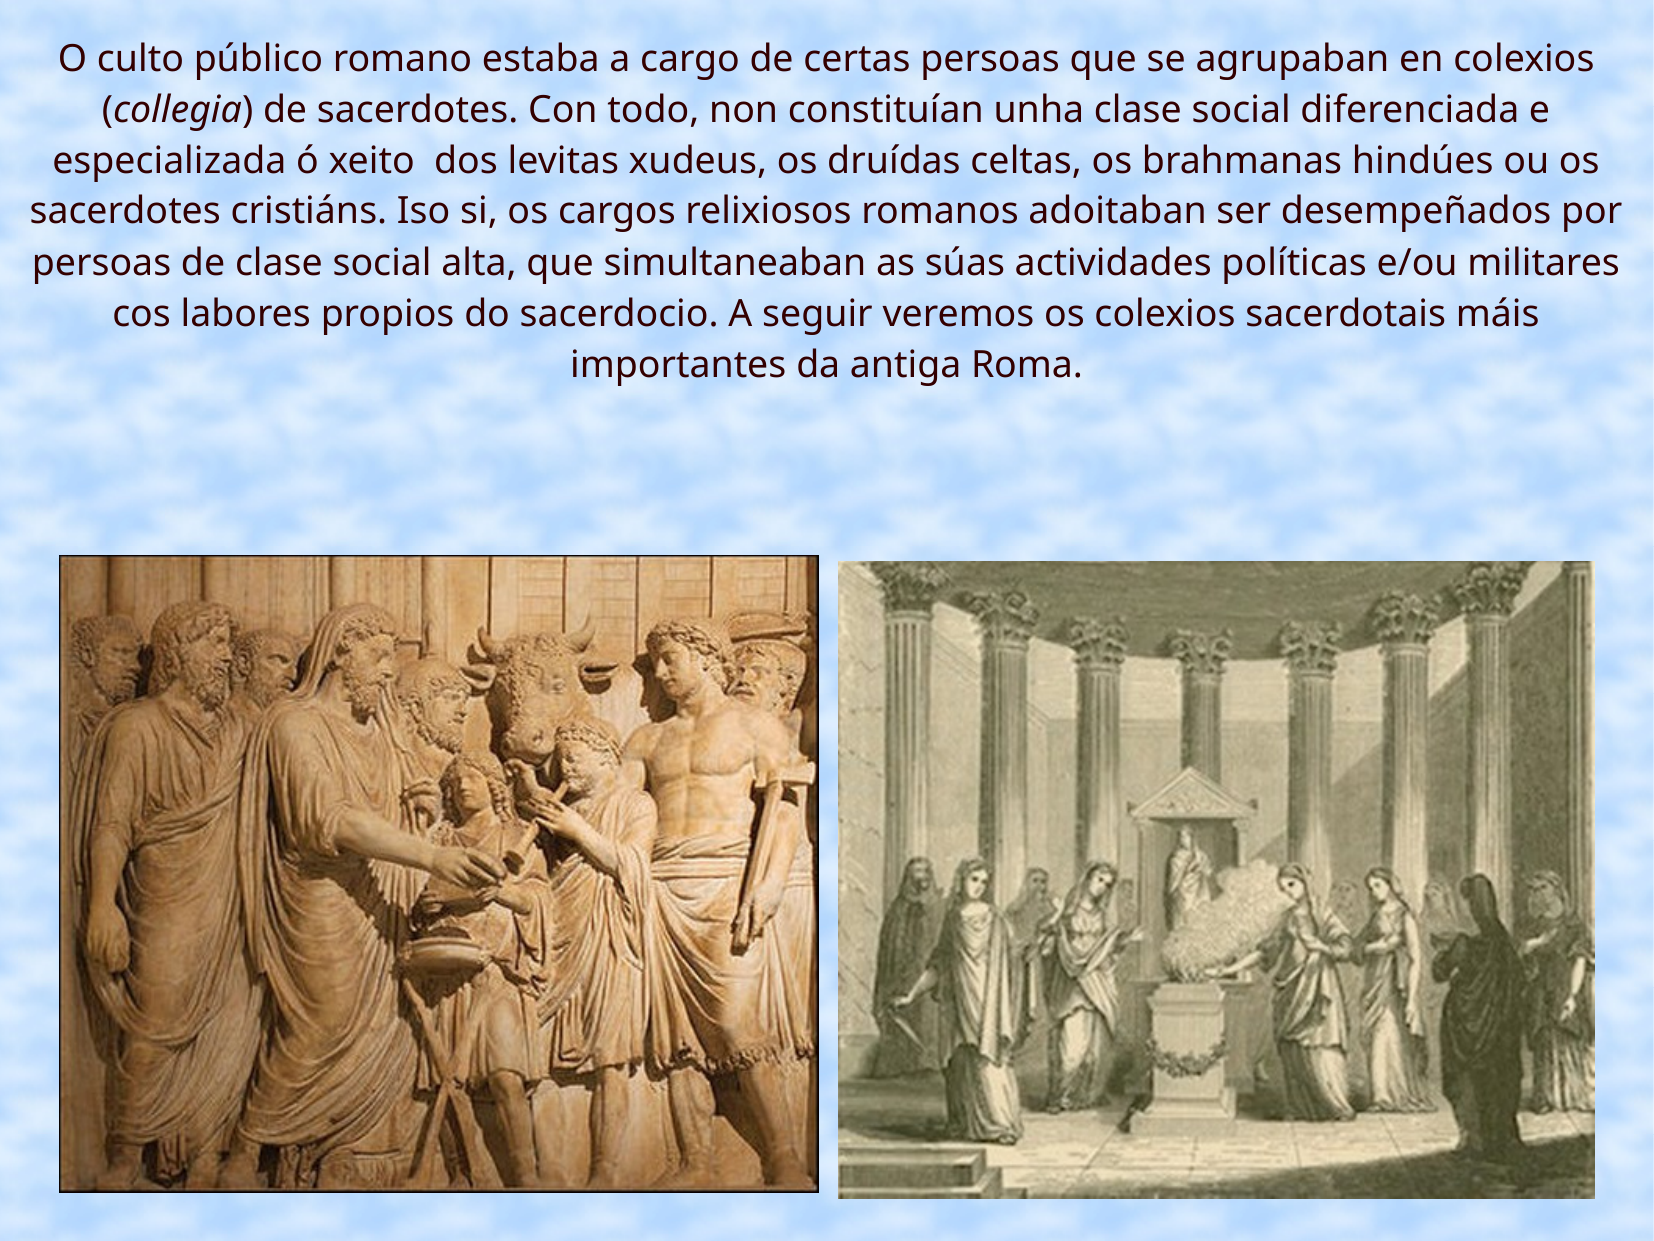

O culto público romano estaba a cargo de certas persoas que se agrupaban en colexios (collegia) de sacerdotes. Con todo, non constituían unha clase social diferenciada e especializada ó xeito dos levitas xudeus, os druídas celtas, os brahmanas hindúes ou os sacerdotes cristiáns. Iso si, os cargos relixiosos romanos adoitaban ser desempeñados por persoas de clase social alta, que simultaneaban as súas actividades políticas e/ou militares cos labores propios do sacerdocio. A seguir veremos os colexios sacerdotais máis importantes da antiga Roma.